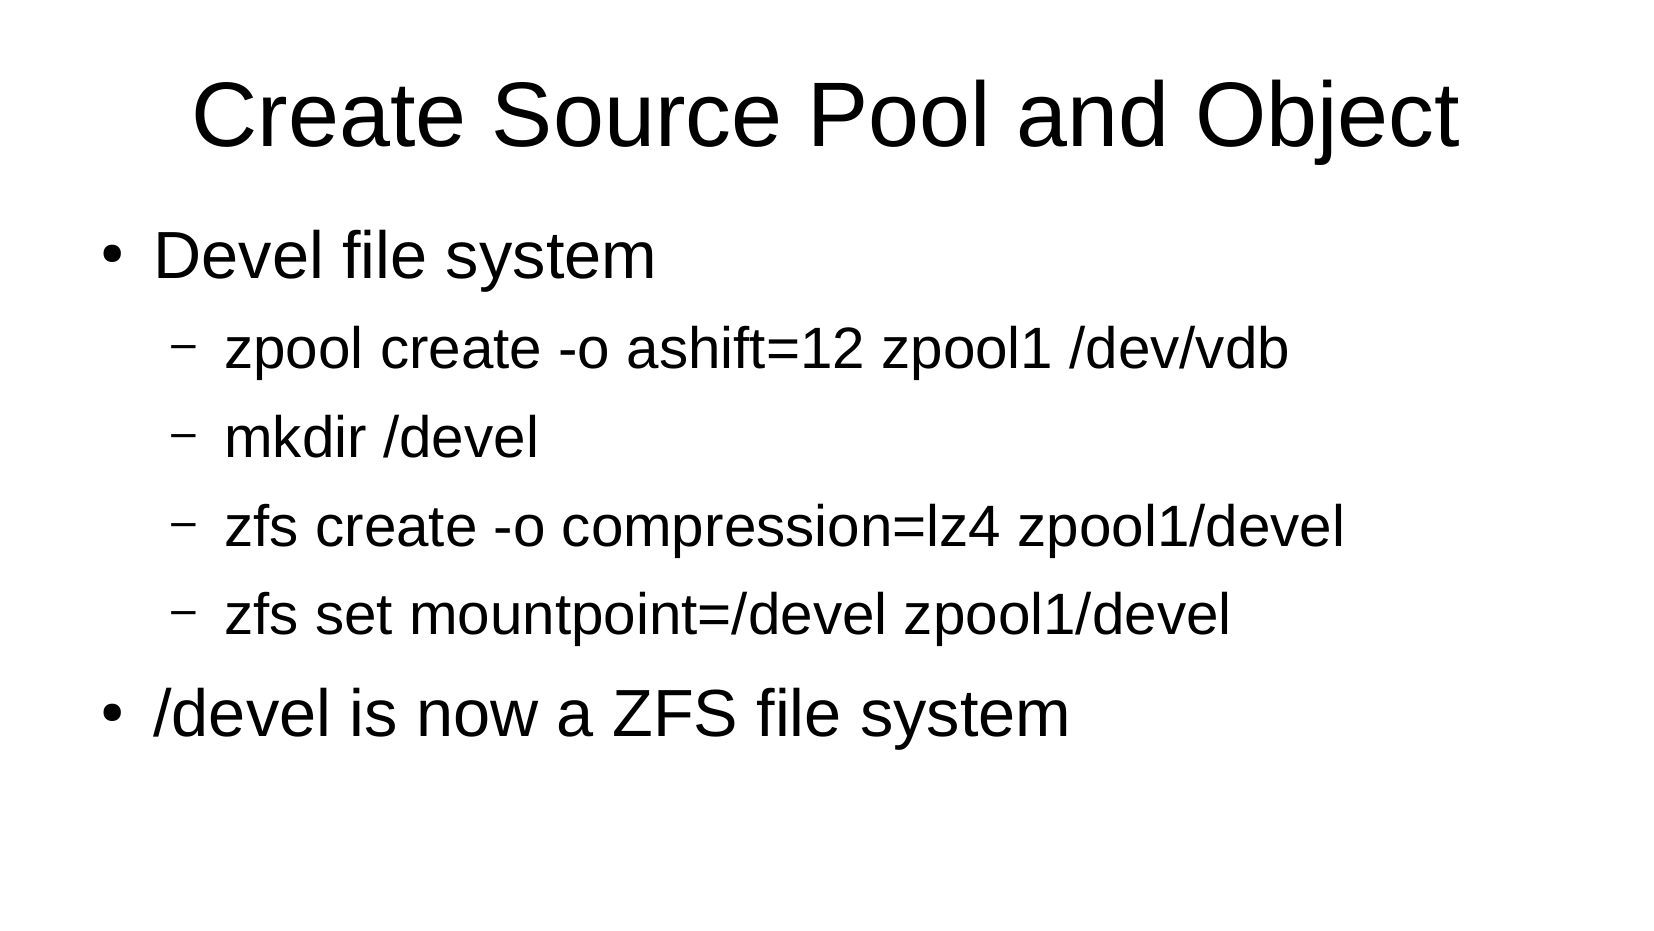

# Create Source Pool and Object
Devel file system
zpool create -o ashift=12 zpool1 /dev/vdb
mkdir /devel
zfs create -o compression=lz4 zpool1/devel
zfs set mountpoint=/devel zpool1/devel
/devel is now a ZFS file system